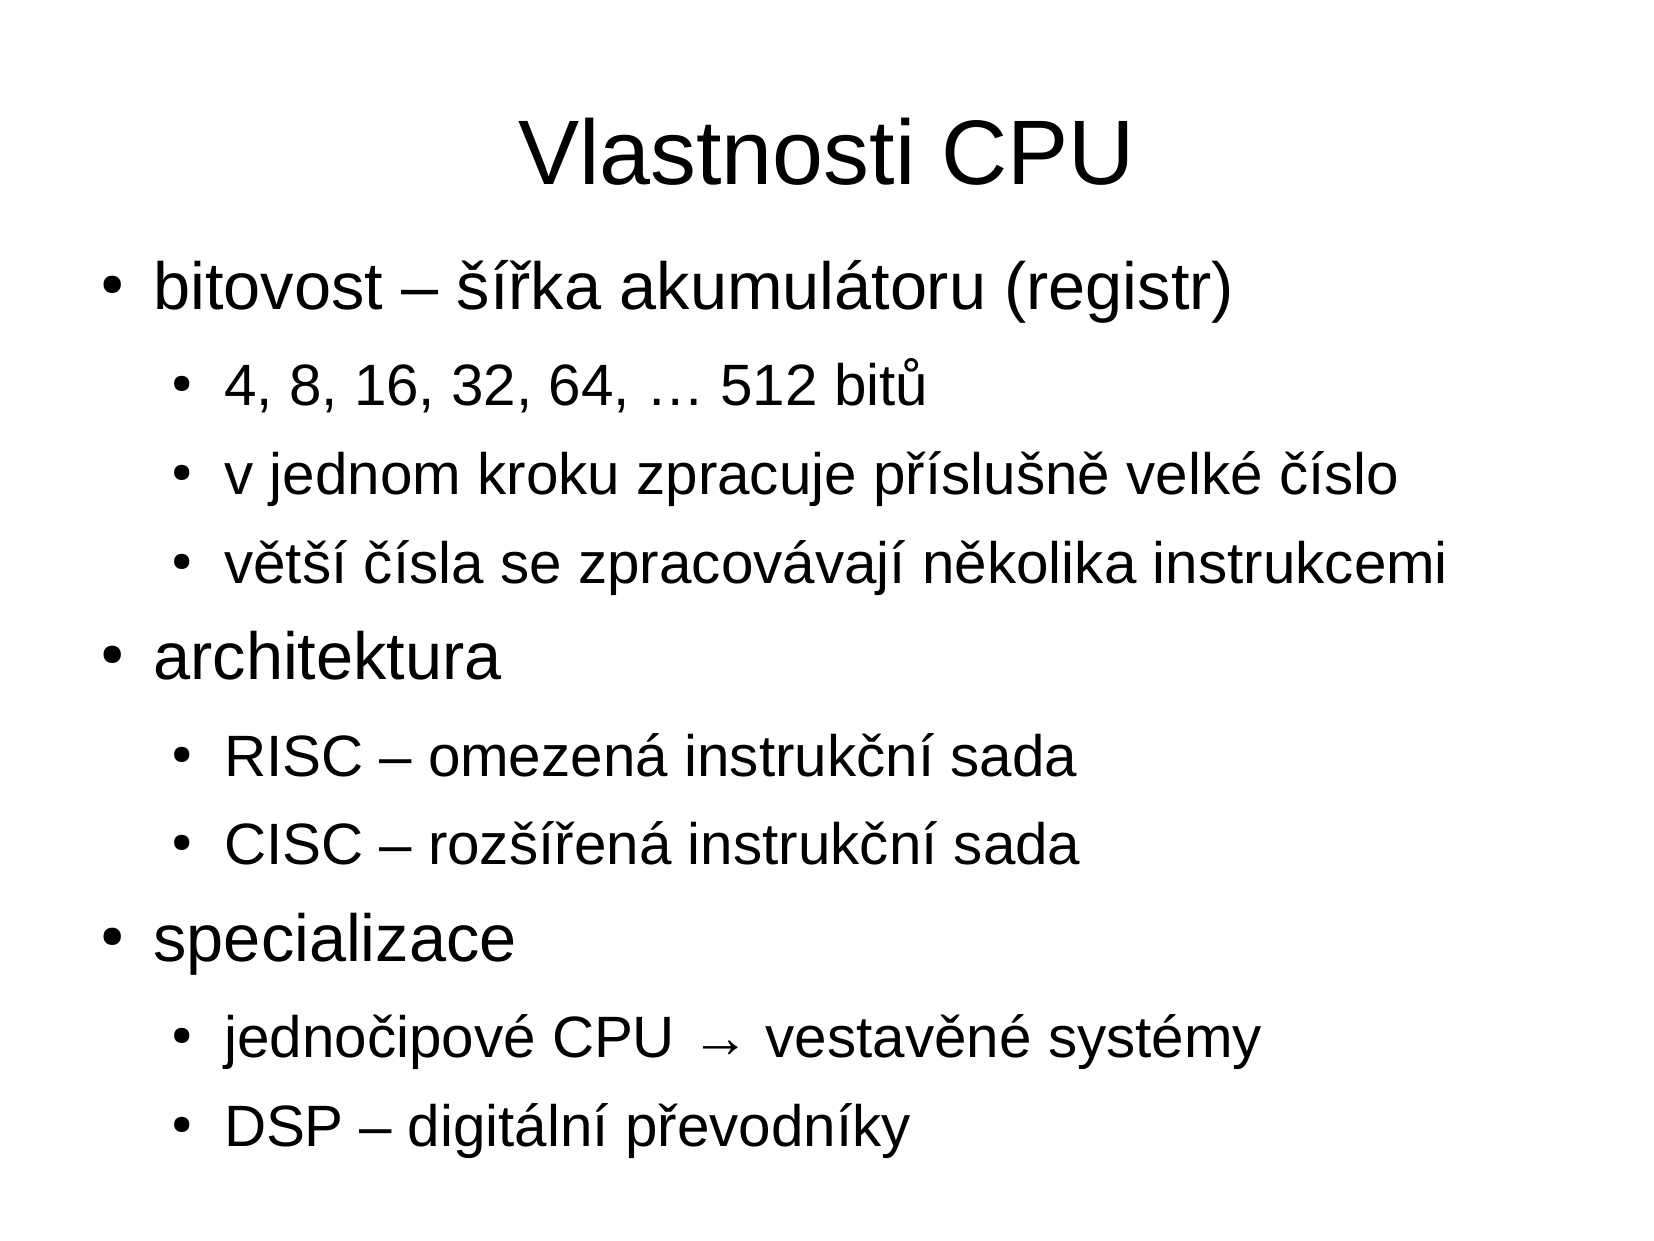

# Vlastnosti CPU
bitovost – šířka akumulátoru (registr)
4, 8, 16, 32, 64, … 512 bitů
v jednom kroku zpracuje příslušně velké číslo
větší čísla se zpracovávají několika instrukcemi
architektura
RISC – omezená instrukční sada
CISC – rozšířená instrukční sada
specializace
jednočipové CPU → vestavěné systémy
DSP – digitální převodníky